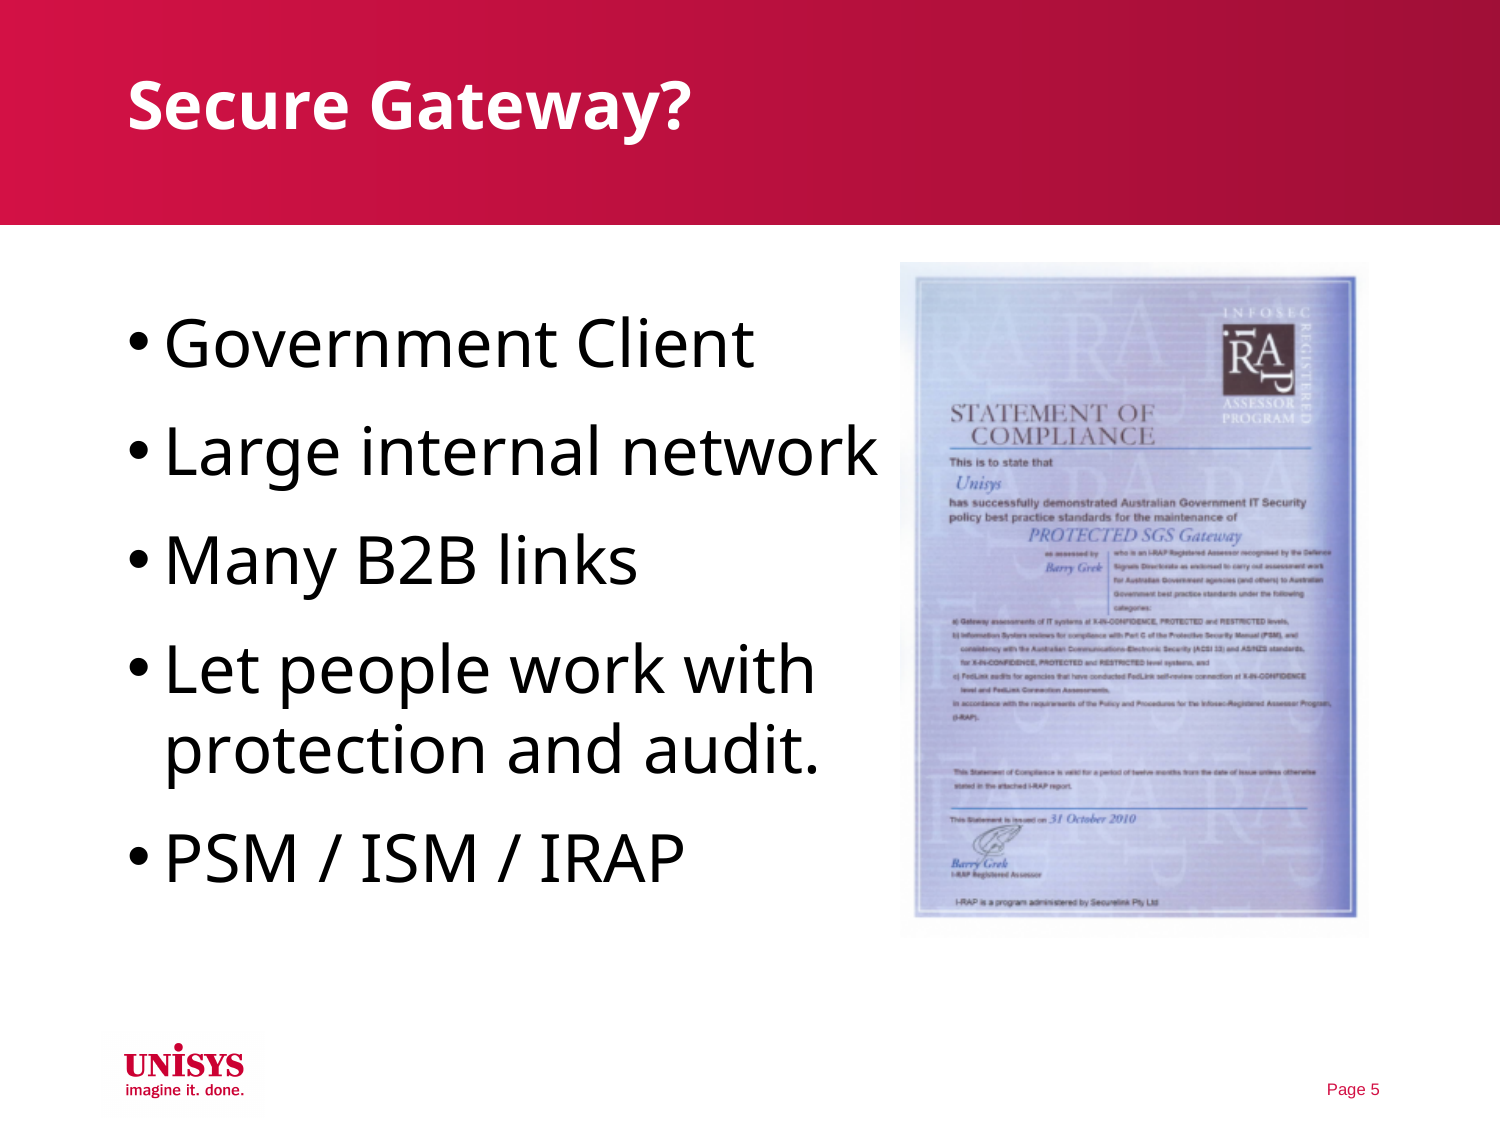

# Secure Gateway?
Government Client
Large internal network
Many B2B links
Let people work with protection and audit.
PSM / ISM / IRAP
5